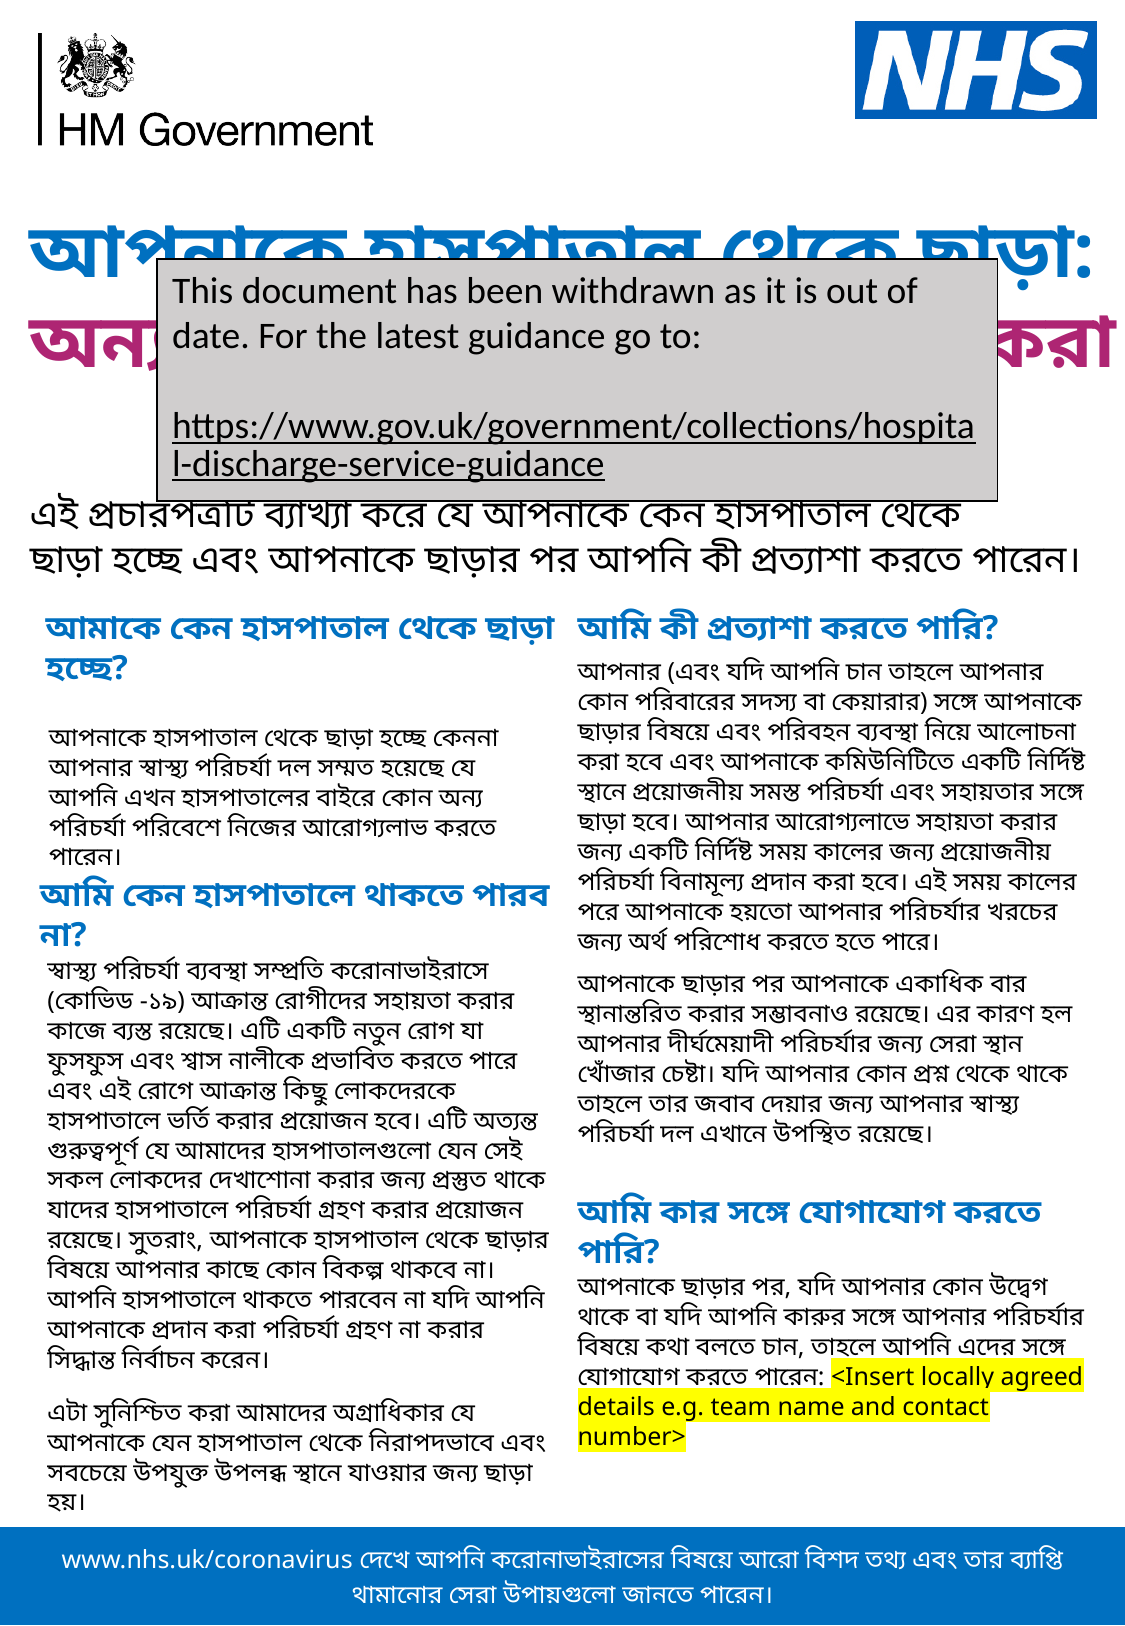

আপনাকে হাসপাতাল থেকে ছাড়া: অন্য কোন স্থানে পরিচর্যা গ্রহণ করা
This document has been withdrawn as it is out of date. For the latest guidance go to:
https://www.gov.uk/government/collections/hospital-discharge-service-guidance
এই প্রচারপত্রটি ব্যাখ্যা করে যে আপনাকে কেন হাসপাতাল থেকে
ছাড়া হচ্ছে এবং আপনাকে ছাড়ার পর আপনি কী প্রত্যাশা করতে পারেন।
আমাকে কেন হাসপাতাল থেকে ছাড়া হচ্ছে?
আমি কী প্রত্যাশা করতে পারি?
আপনার (এবং যদি আপনি চান তাহলে আপনার কোন পরিবারের সদস্য বা কেয়ারার) সঙ্গে আপনাকে ছাড়ার বিষয়ে এবং পরিবহন ব্যবস্থা নিয়ে আলোচনা করা হবে এবং আপনাকে কমিউনিটিতে একটি নির্দিষ্ট স্থানে প্রয়োজনীয় সমস্ত পরিচর্যা এবং সহায়তার সঙ্গে ছাড়া হবে। আপনার আরোগ্যলাভে সহায়তা করার জন্য একটি নির্দিষ্ট সময় কালের জন্য প্রয়োজনীয় পরিচর্যা বিনামূল্য প্রদান করা হবে। এই সময় কালের পরে আপনাকে হয়তো আপনার পরিচর্যার খরচের জন্য অর্থ পরিশোধ করতে হতে পারে।
আপনাকে ছাড়ার পর আপনাকে একাধিক বার স্থানান্তরিত করার সম্ভাবনাও রয়েছে। এর কারণ হল আপনার দীর্ঘমেয়াদী পরিচর্যার জন্য সেরা স্থান খোঁজার চেষ্টা। যদি আপনার কোন প্রশ্ন থেকে থাকে তাহলে তার জবাব দেয়ার জন্য আপনার স্বাস্থ্য পরিচর্যা দল এখানে উপস্থিত রয়েছে।
আপনাকে হাসপাতাল থেকে ছাড়া হচ্ছে কেননা আপনার স্বাস্থ্য পরিচর্যা দল সম্মত হয়েছে যে আপনি এখন হাসপাতালের বাইরে কোন অন্য পরিচর্যা পরিবেশে নিজের আরোগ্যলাভ করতে পারেন।
আমি কেন হাসপাতালে থাকতে পারব না?
স্বাস্থ্য পরিচর্যা ব্যবস্থা সম্প্রতি করোনাভাইরাসে (কোভিড -১৯) আক্রান্ত রোগীদের সহায়তা করার কাজে ব্যস্ত রয়েছে। এটি একটি নতুন রোগ যা ফুসফুস এবং শ্বাস নালীকে প্রভাবিত করতে পারে এবং এই রোগে আক্রান্ত কিছু লোকদেরকে হাসপাতালে ভর্তি করার প্রয়োজন হবে। এটি অত্যন্ত গুরুত্বপূর্ণ যে আমাদের হাসপাতালগুলো যেন সেই সকল লোকদের দেখাশোনা করার জন্য প্রস্তুত থাকে যাদের হাসপাতালে পরিচর্যা গ্রহণ করার প্রয়োজন রয়েছে। সুতরাং, আপনাকে হাসপাতাল থেকে ছাড়ার বিষয়ে আপনার কাছে কোন বিকল্প থাকবে না। আপনি হাসপাতালে থাকতে পারবেন না যদি আপনি আপনাকে প্রদান করা পরিচর্যা গ্রহণ না করার সিদ্ধান্ত নির্বাচন করেন।
এটা সুনিশ্চিত করা আমাদের অগ্রাধিকার যে আপনাকে যেন হাসপাতাল থেকে নিরাপদভাবে এবং সবচেয়ে উপযুক্ত উপলব্ধ স্থানে যাওয়ার জন্য ছাড়া হয়।
আমি কার সঙ্গে যোগাযোগ করতে পারি?
আপনাকে ছাড়ার পর, যদি আপনার কোন উদ্বেগ থাকে বা যদি আপনি কারুর সঙ্গে আপনার পরিচর্যার বিষয়ে কথা বলতে চান, তাহলে আপনি এদের সঙ্গে যোগাযোগ করতে পারেন: <Insert locally agreed details e.g. team name and contact number>